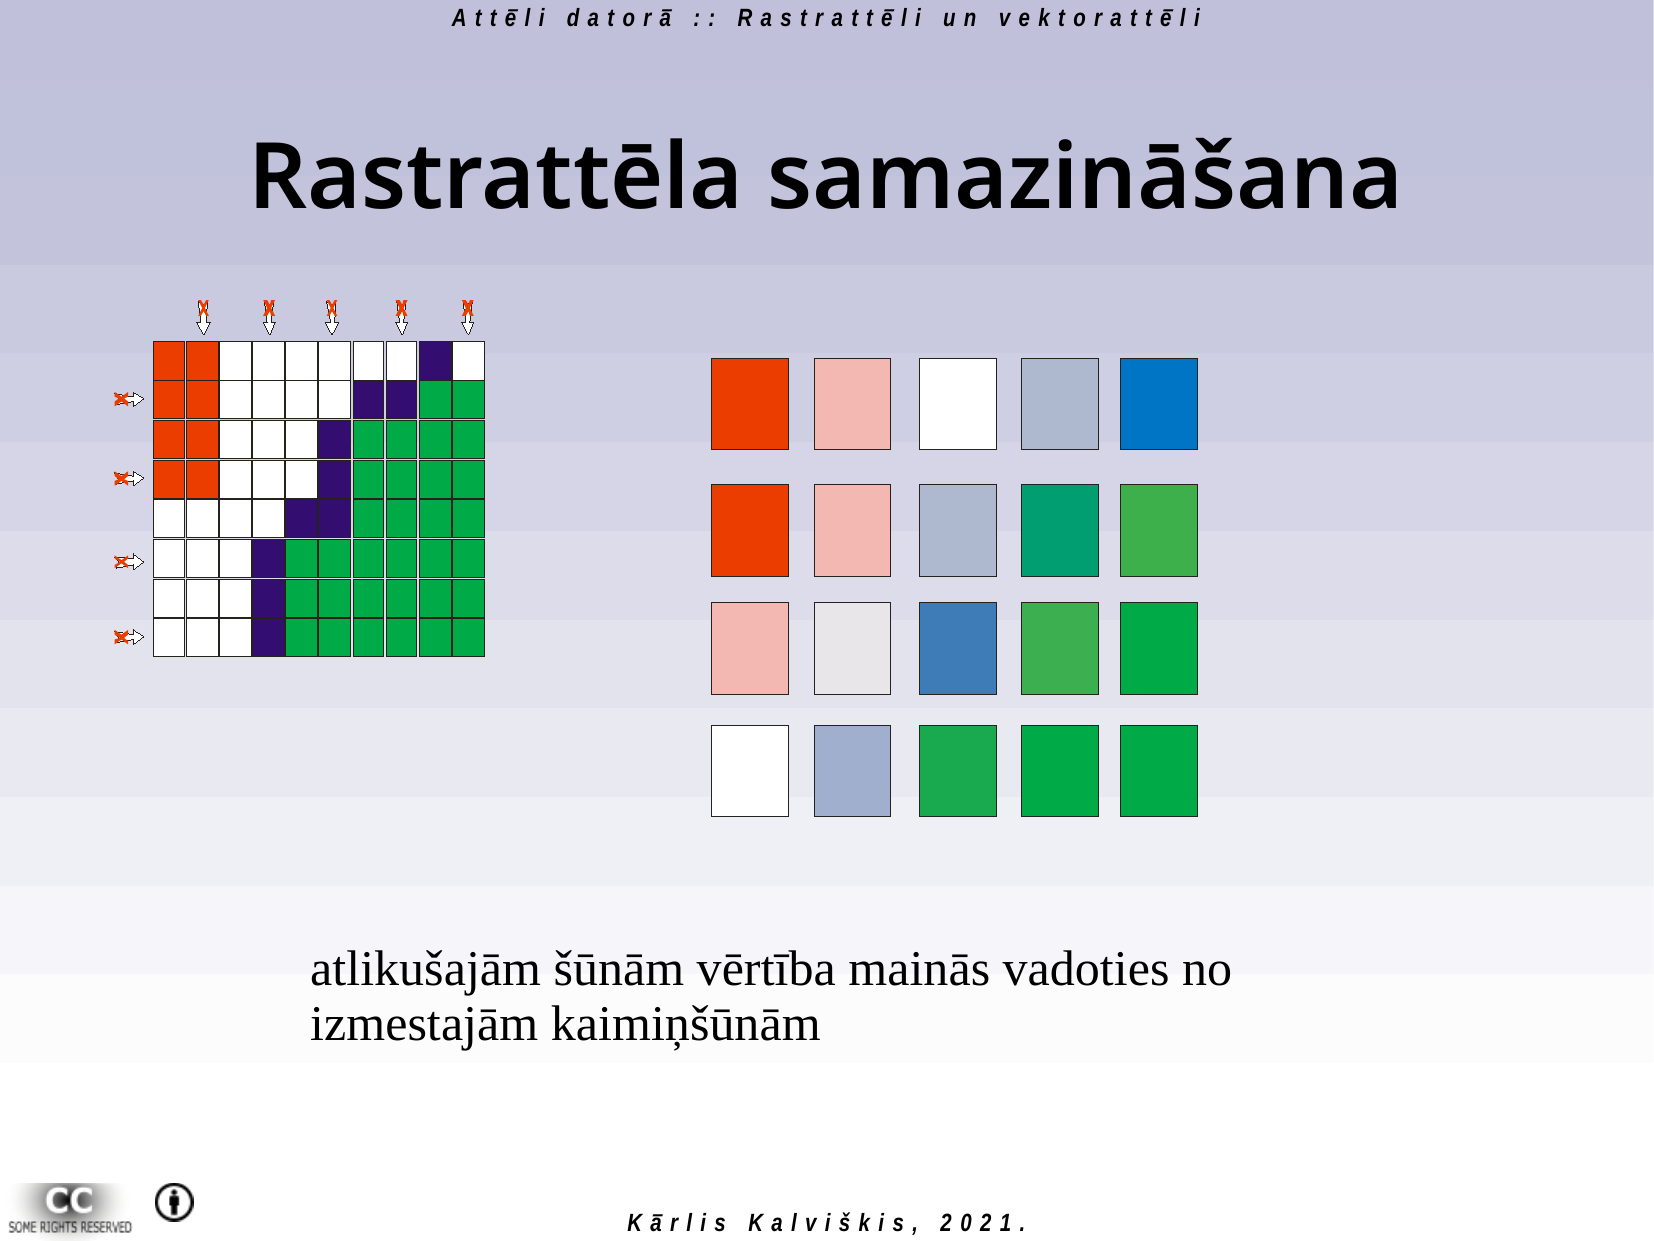

# Rastrattēla samazināšana
atlikušajām šūnām vērtība mainās vadoties no izmestajām kaimiņšūnām